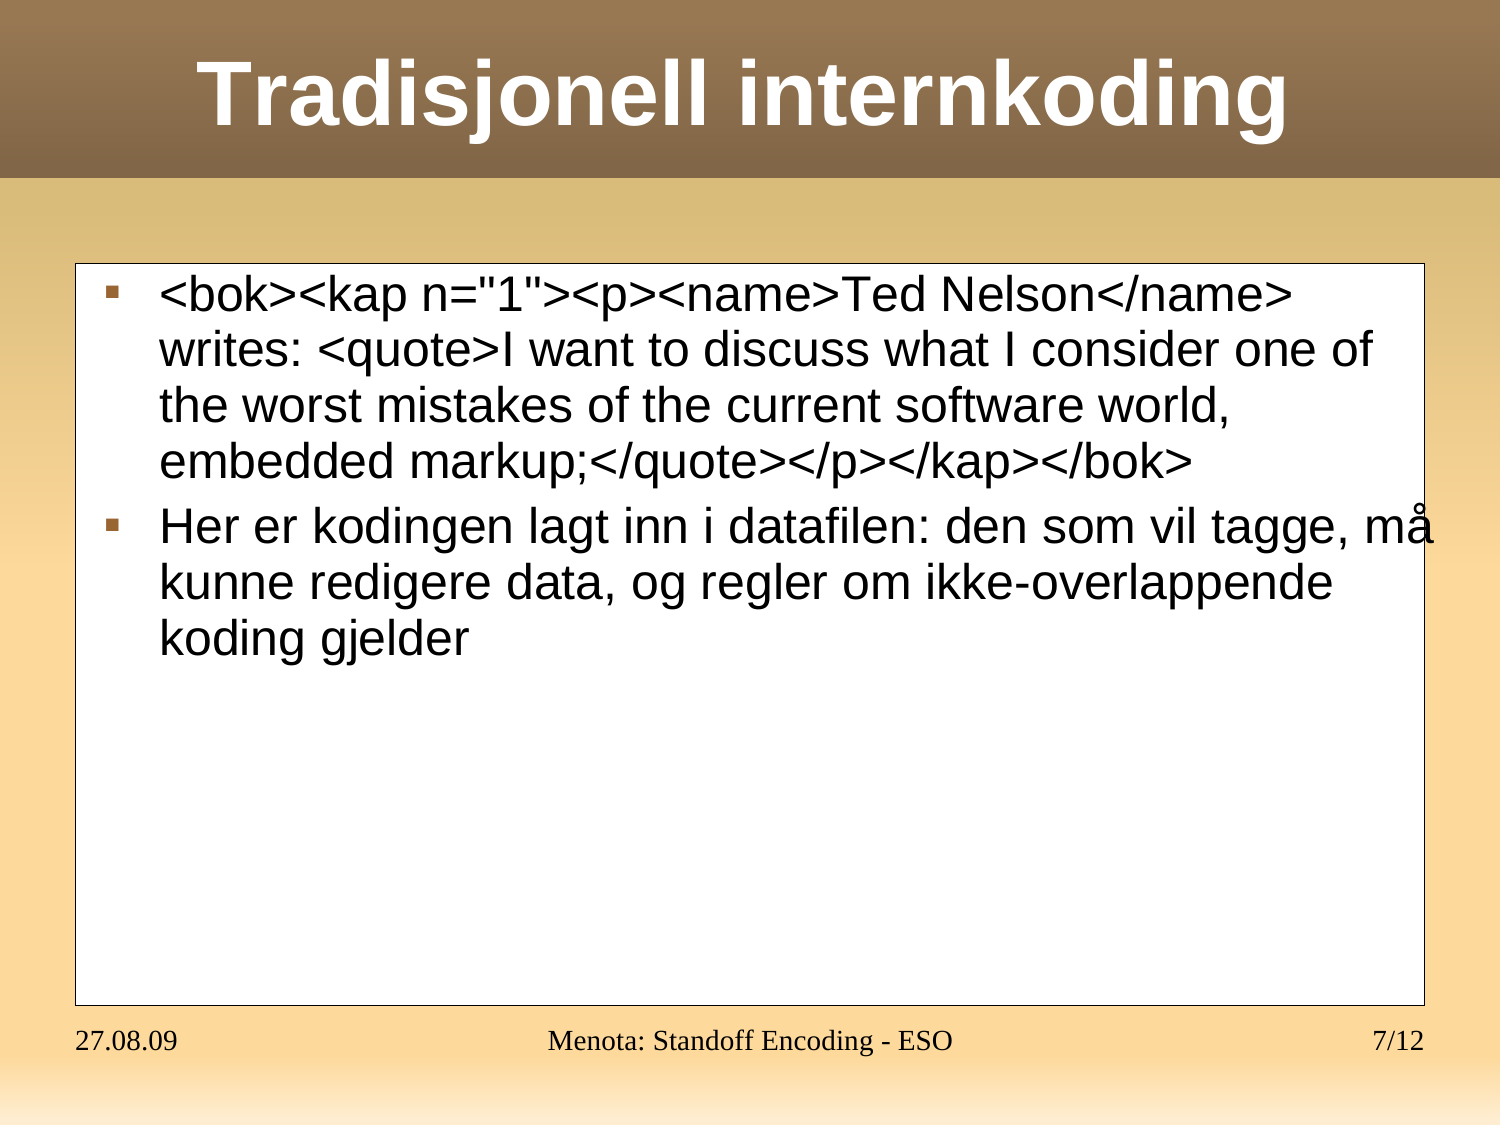

# Tradisjonell internkoding
<bok><kap n="1"><p><name>Ted Nelson</name> writes: <quote>I want to discuss what I consider one of the worst mistakes of the current software world, embedded markup;</quote></p></kap></bok>
Her er kodingen lagt inn i datafilen: den som vil tagge, må kunne redigere data, og regler om ikke-overlappende koding gjelder
27.08.09
Menota: Standoff Encoding - ESO
7